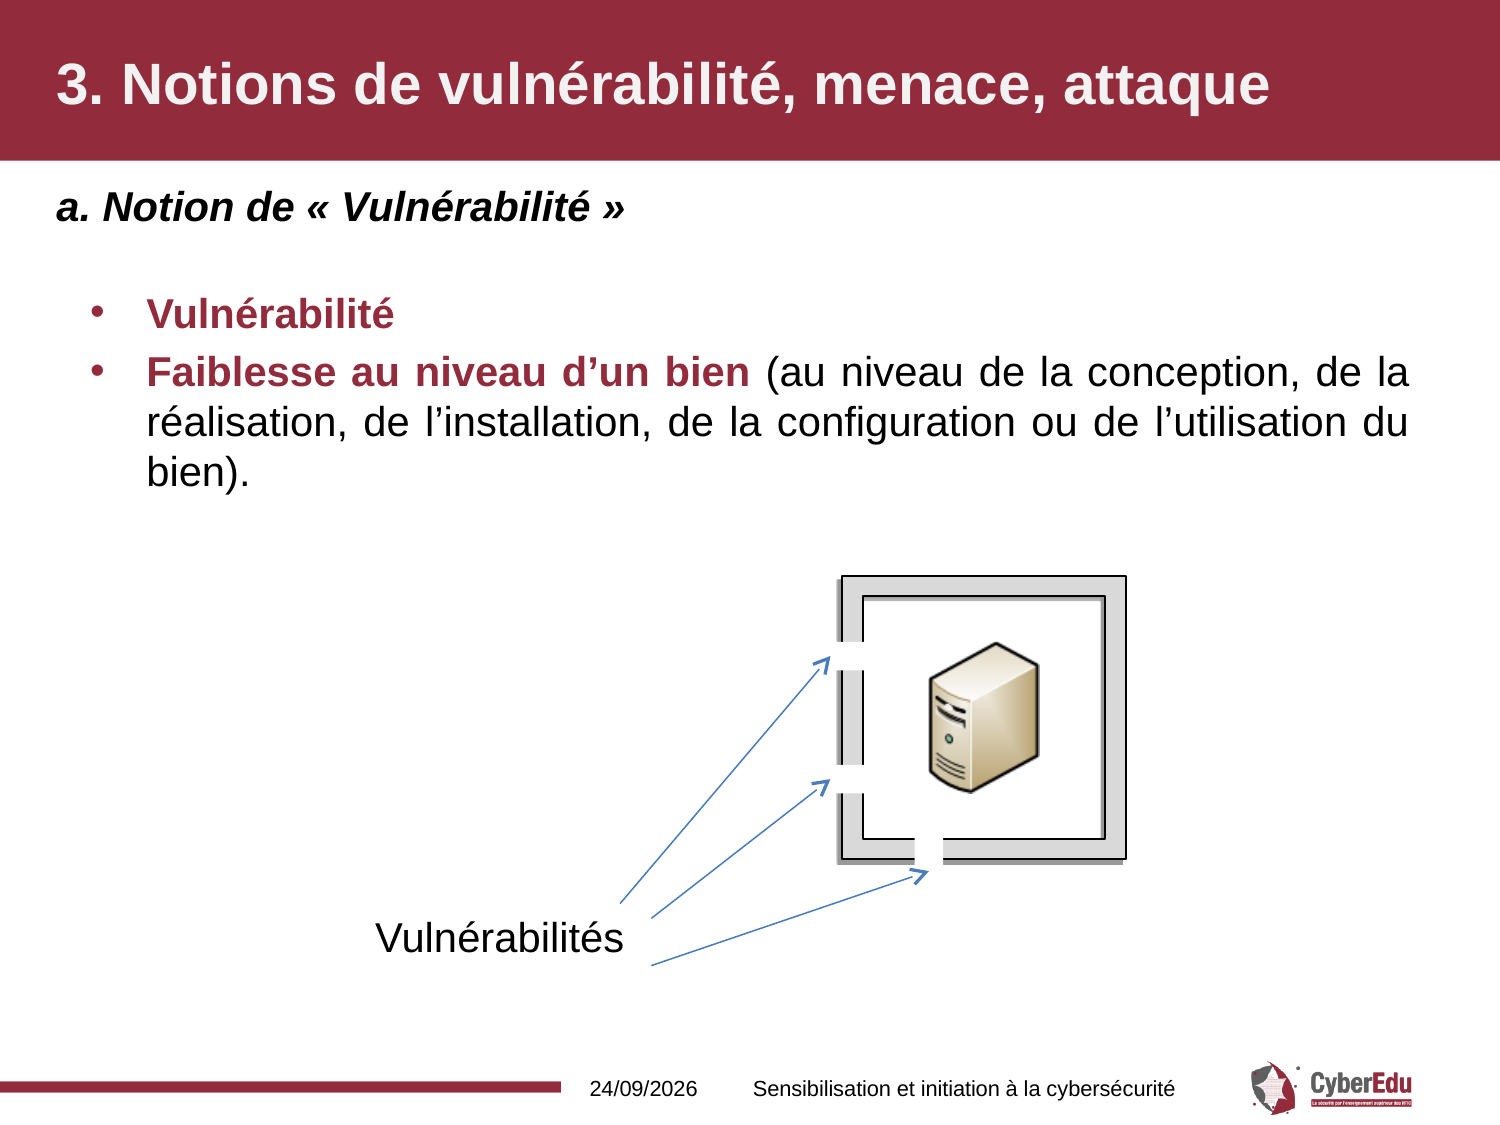

# 3. Notions de vulnérabilité, menace, attaque
a. Notion de « Vulnérabilité »
Vulnérabilité
Faiblesse au niveau d’un bien (au niveau de la conception, de la réalisation, de l’installation, de la configuration ou de l’utilisation du bien).
Vulnérabilités
Sensibilisation et initiation à la cybersécurité